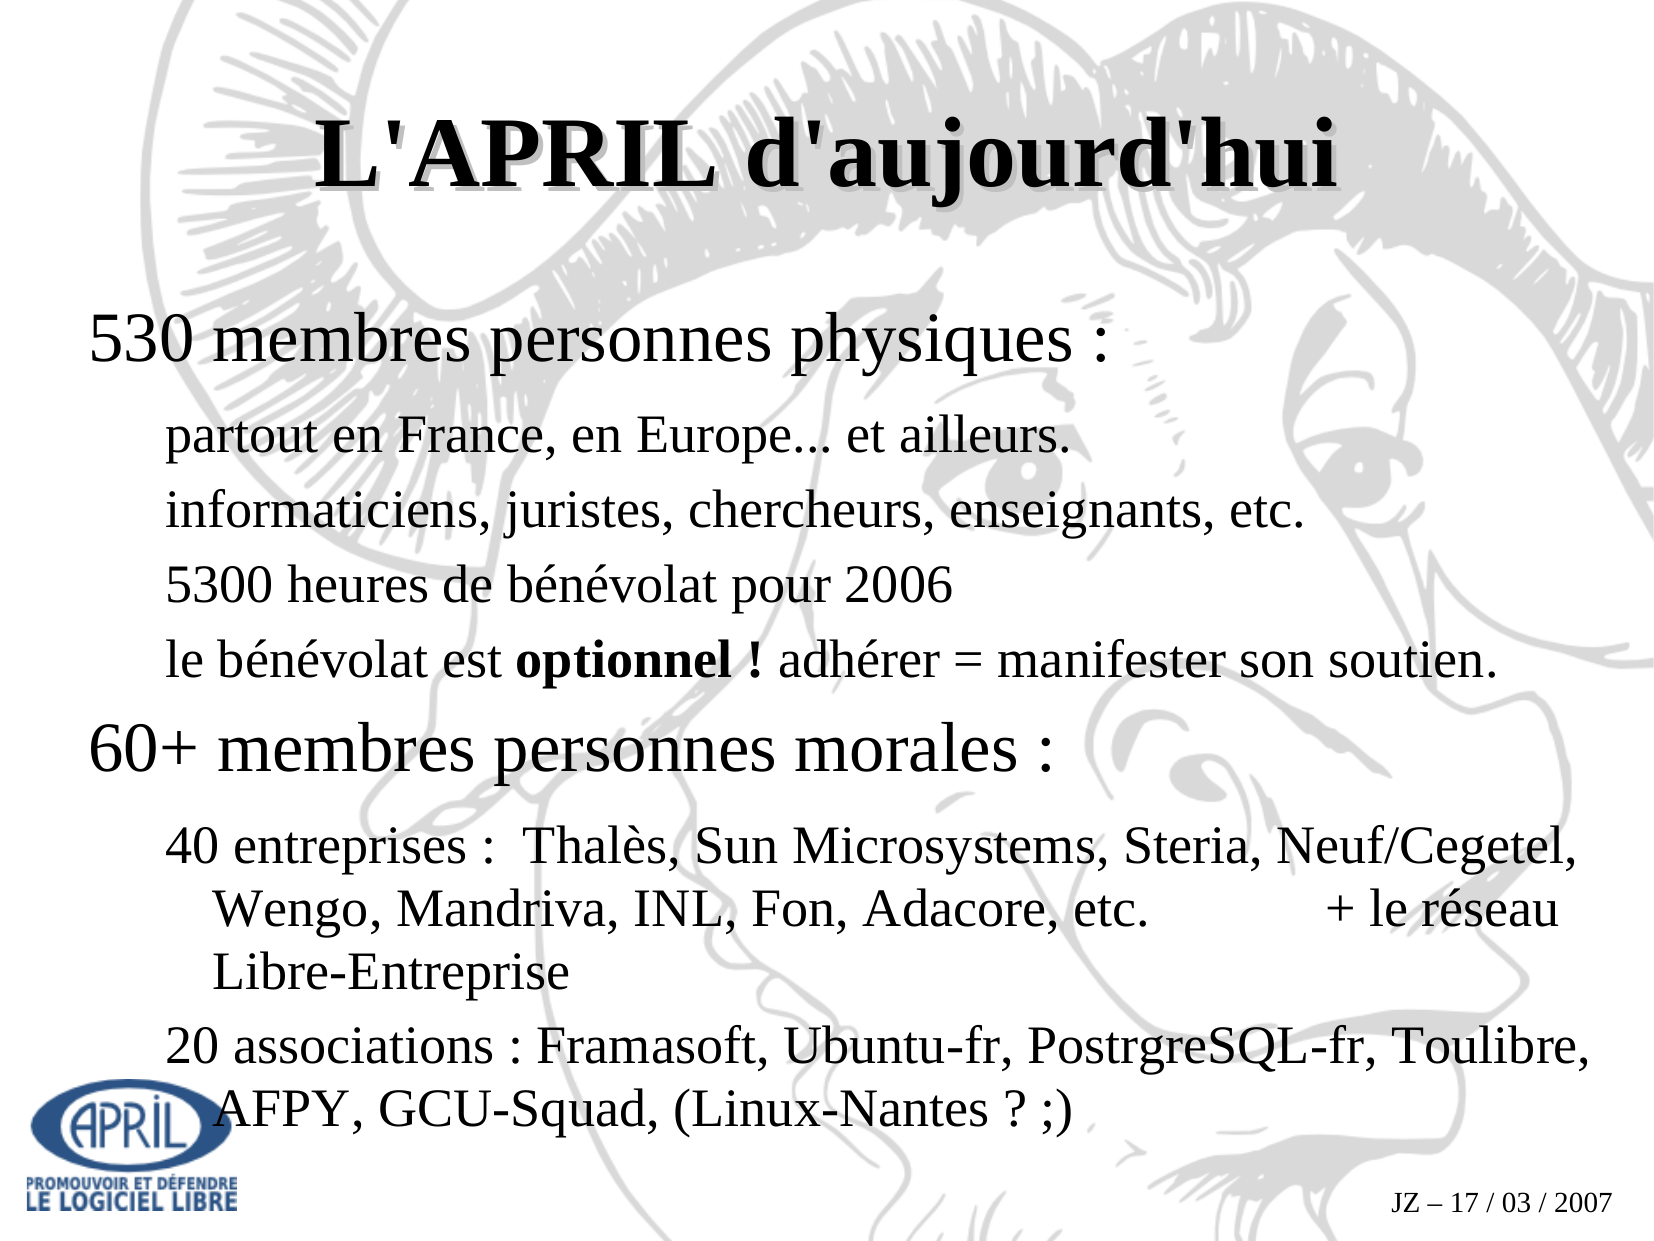

# L'APRIL d'aujourd'hui
530 membres personnes physiques :
partout en France, en Europe... et ailleurs.
informaticiens, juristes, chercheurs, enseignants, etc.
5300 heures de bénévolat pour 2006
le bénévolat est optionnel ! adhérer = manifester son soutien.
60+ membres personnes morales :
40 entreprises : Thalès, Sun Microsystems, Steria, Neuf/Cegetel, Wengo, Mandriva, INL, Fon, Adacore, etc. + le réseau Libre-Entreprise
20 associations : Framasoft, Ubuntu-fr, PostrgreSQL-fr, Toulibre, AFPY, GCU-Squad, (Linux-Nantes ? ;)